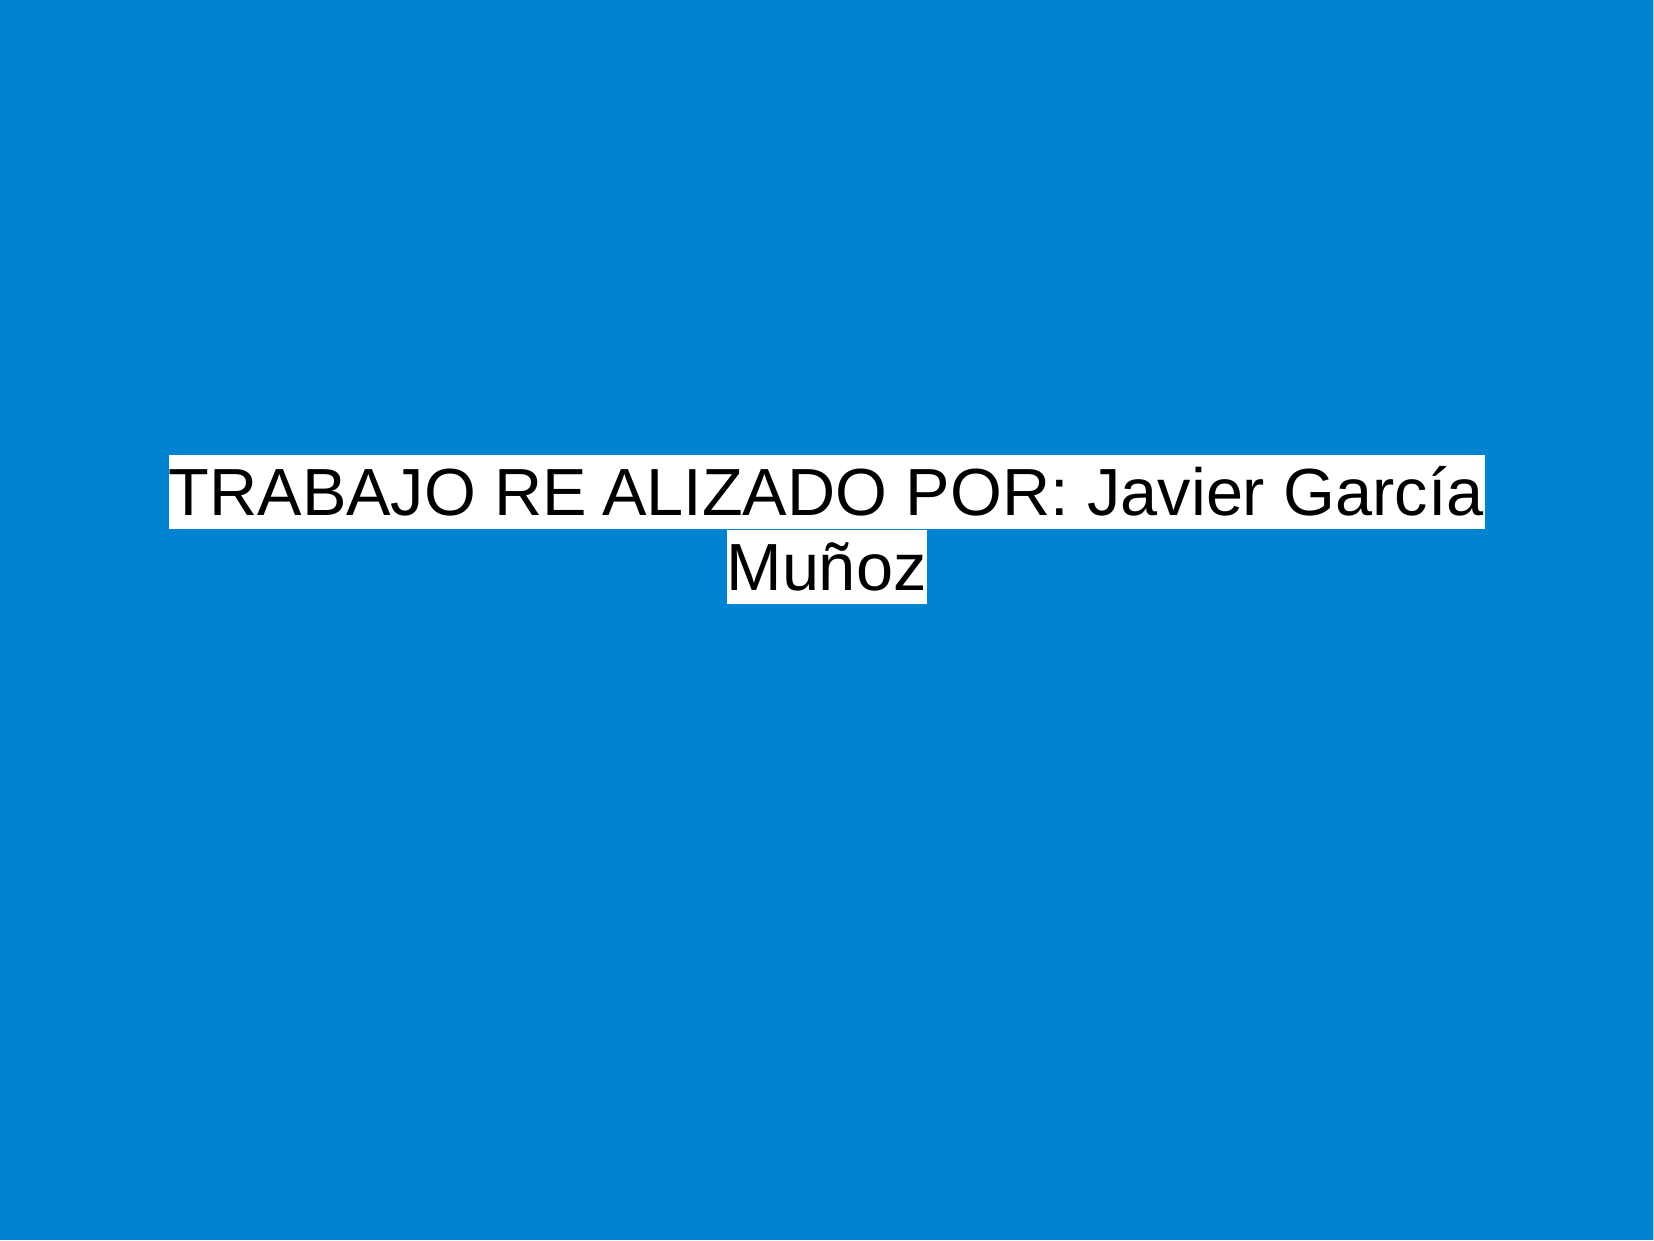

# TRABAJO RE ALIZADO POR: Javier García Muñoz